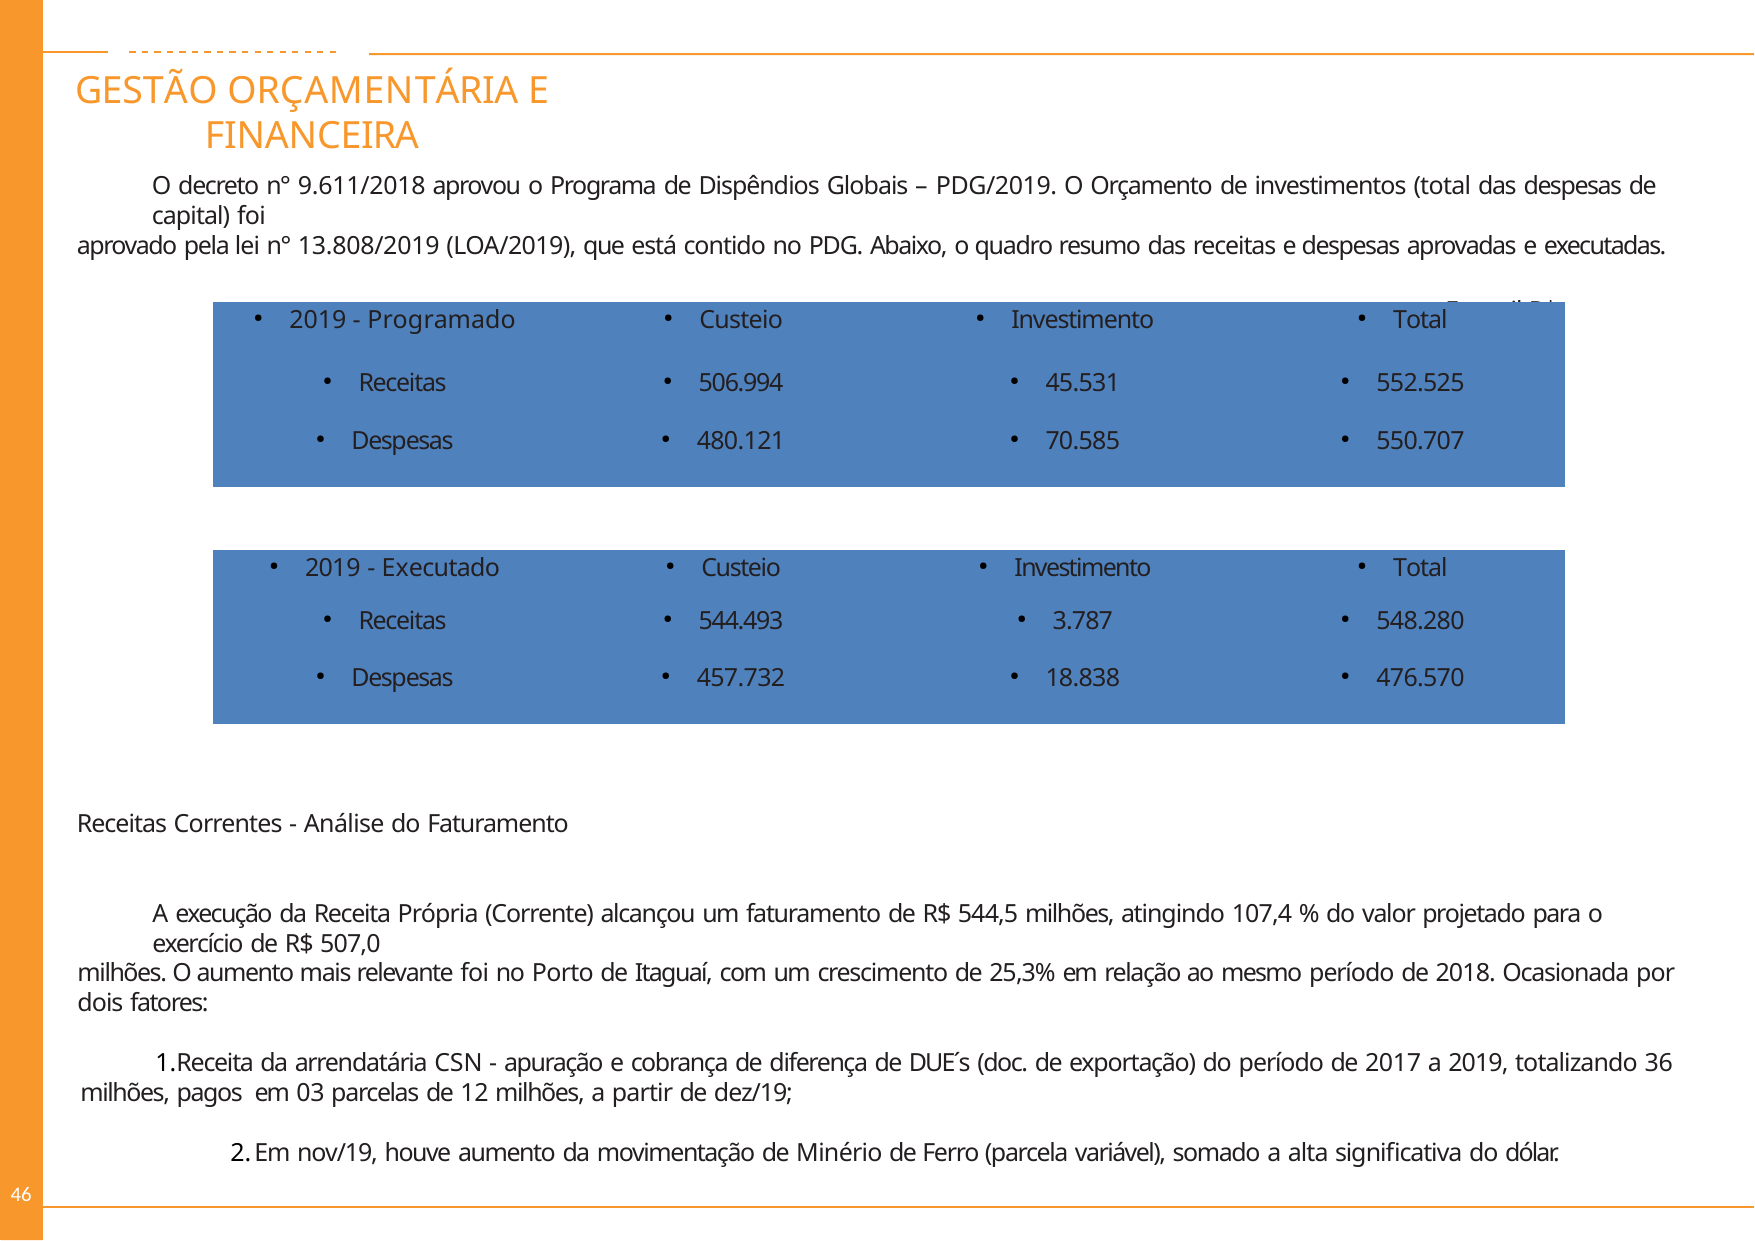

# GESTÃO ORÇAMENTÁRIA E FINANCEIRA
O decreto n° 9.611/2018 aprovou o Programa de Dispêndios Globais – PDG/2019. O Orçamento de investimentos (total das despesas de capital) foi
aprovado pela lei n° 13.808/2019 (LOA/2019), que está contido no PDG. Abaixo, o quadro resumo das receitas e despesas aprovadas e executadas.
Em mil R$
| 2019 - Programado | Custeio | Investimento | Total |
| --- | --- | --- | --- |
| Receitas | 506.994 | 45.531 | 552.525 |
| Despesas | 480.121 | 70.585 | 550.707 |
| 2019 - Executado | Custeio | Investimento | Total |
| --- | --- | --- | --- |
| Receitas | 544.493 | 3.787 | 548.280 |
| Despesas | 457.732 | 18.838 | 476.570 |
Receitas Correntes - Análise do Faturamento
A execução da Receita Própria (Corrente) alcançou um faturamento de R$ 544,5 milhões, atingindo 107,4 % do valor projetado para o exercício de R$ 507,0
milhões. O aumento mais relevante foi no Porto de Itaguaí, com um crescimento de 25,3% em relação ao mesmo período de 2018. Ocasionada por dois fatores:
Receita da arrendatária CSN - apuração e cobrança de diferença de DUE´s (doc. de exportação) do período de 2017 a 2019, totalizando 36 milhões, pagos em 03 parcelas de 12 milhões, a partir de dez/19;
Em nov/19, houve aumento da movimentação de Minério de Ferro (parcela variável), somado a alta significativa do dólar.
46